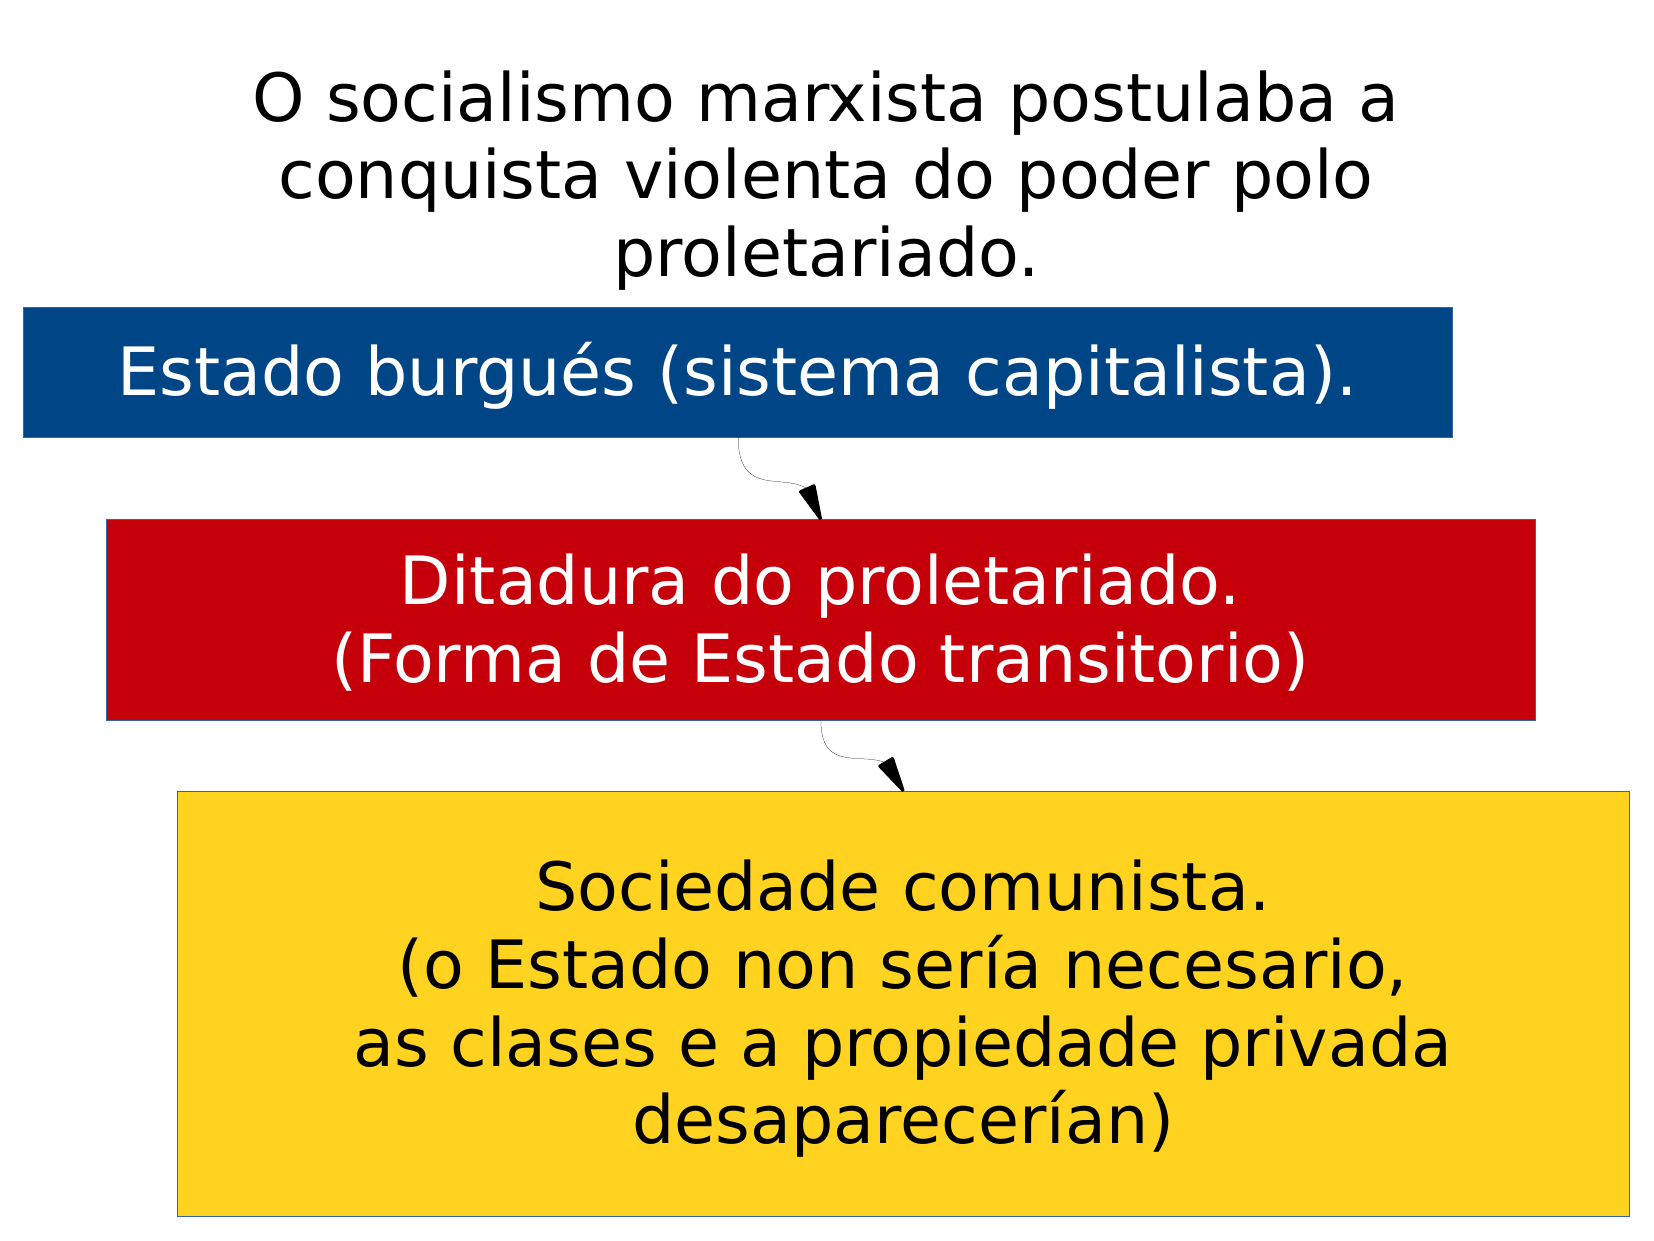

# O socialismo marxista postulaba a conquista violenta do poder polo proletariado.
Estado burgués (sistema capitalista).
Ditadura do proletariado.
(Forma de Estado transitorio)
Sociedade comunista.
(o Estado non sería necesario,
as clases e a propiedade privada
desaparecerían)